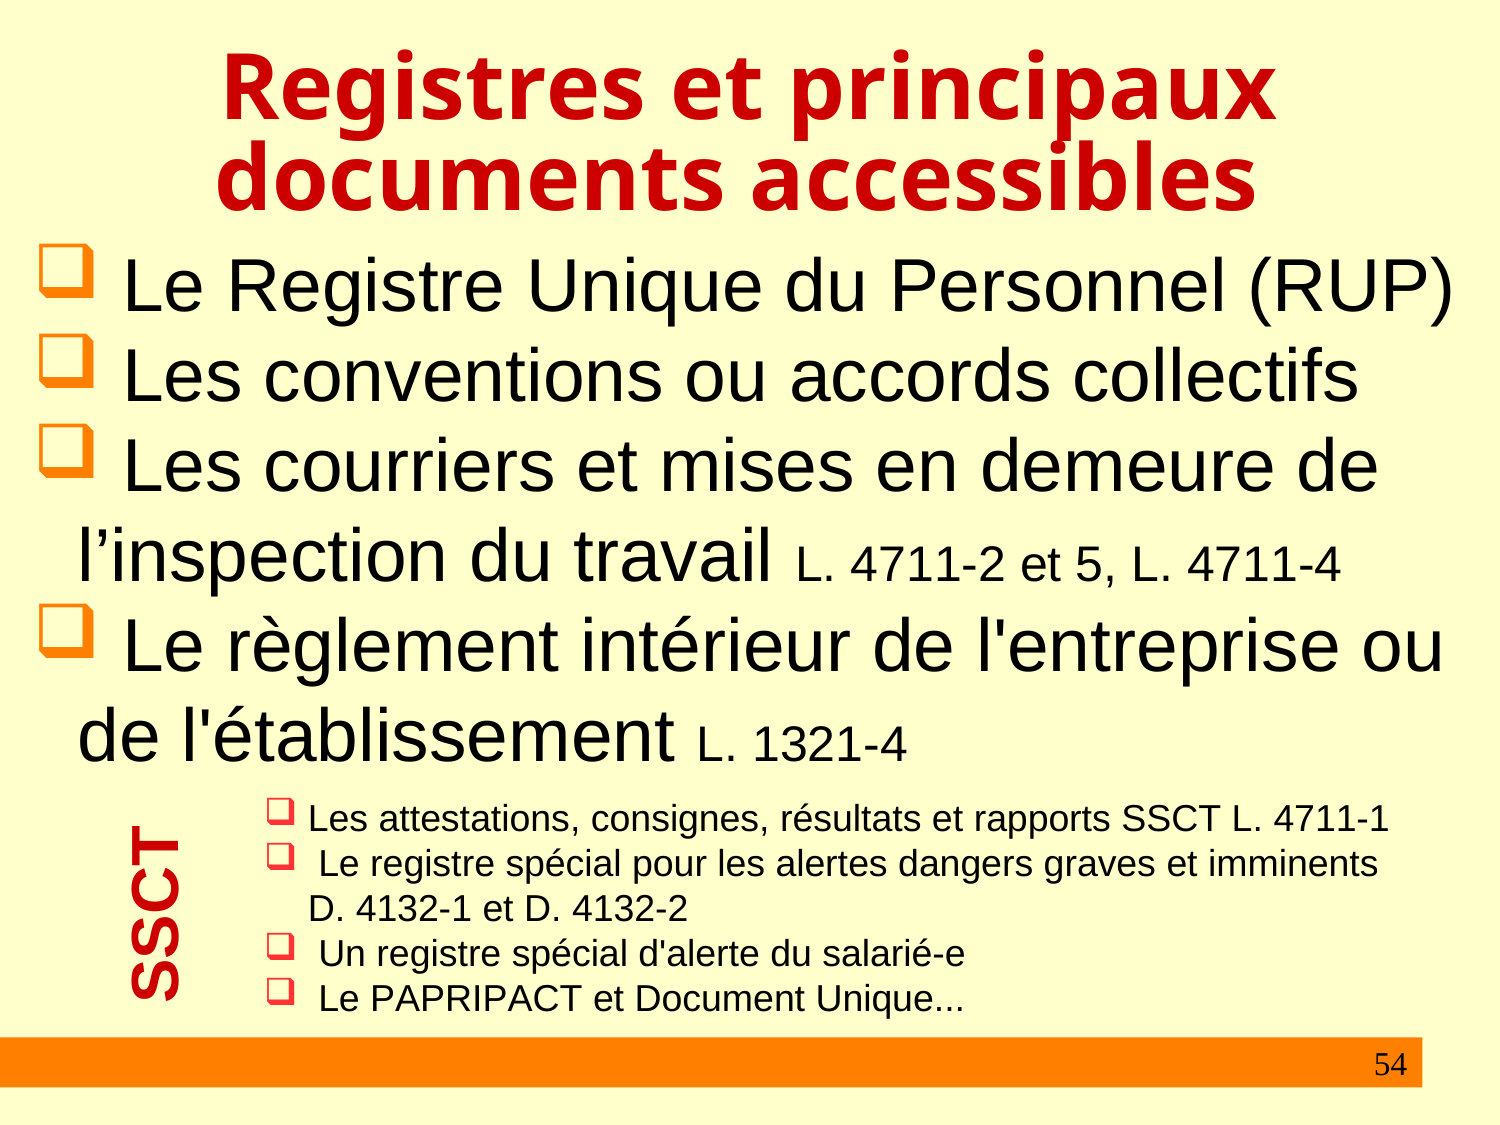

# Registres et principaux documents accessibles
 Le Registre Unique du Personnel (RUP)
 Les conventions ou accords collectifs
 Les courriers et mises en demeure de l’inspection du travail L. 4711-2 et 5, L. 4711-4
 Le règlement intérieur de l'entreprise ou de l'établissement L. 1321-4
Les attestations, consignes, résultats et rapports SSCT L. 4711-1
 Le registre spécial pour les alertes dangers graves et imminents
D. 4132-1 et D. 4132-2
 Un registre spécial d'alerte du salarié-e
 Le PAPRIPACT et Document Unique...
SSCT